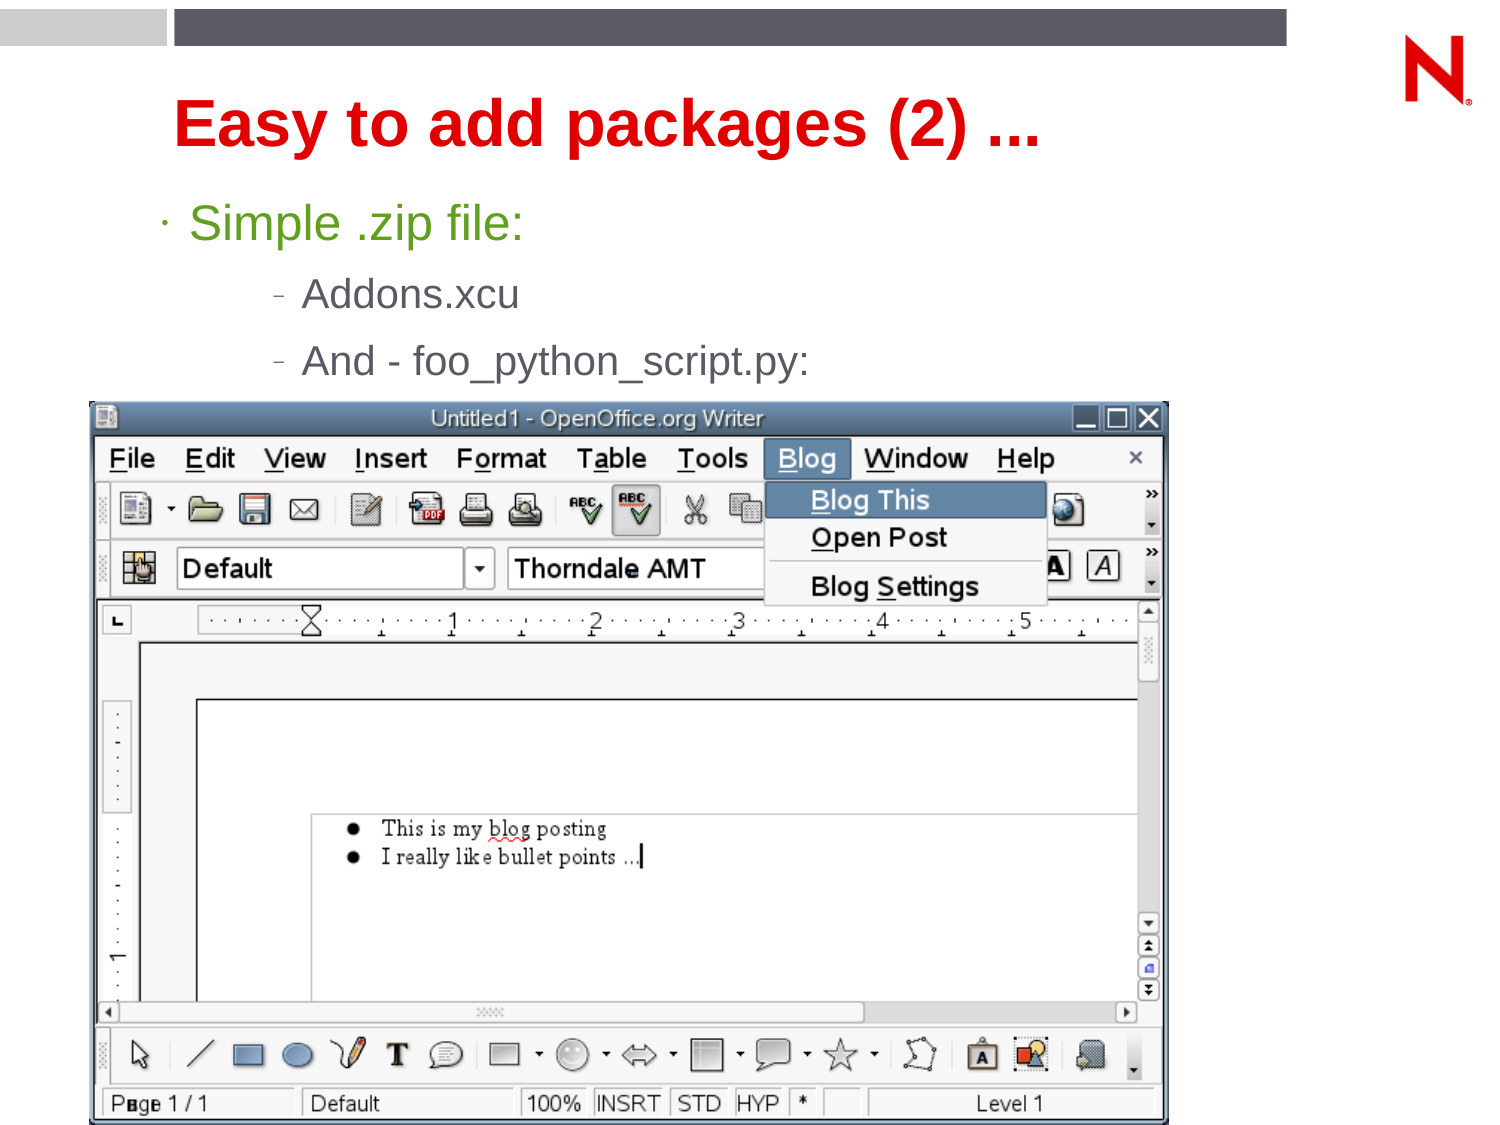

# Easy to add packages (2) ...
Simple .zip file:
Addons.xcu
And - foo_python_script.py:
g_ImplementationHelper = unohelper.ImplementationHelper()
class BloggerSave( unohelper.Base, XJob ):
 def __init__( self, ctx ):
 self.ctx = ctx
	def execute(self, args):
		SavePost()
 return 1
...
g_ImplementationHelper.addImplementation( \
 BloggerSave,"org.openoffice.pyuno.Blog.Save",
 ("com.sun.star.task.Job",),)